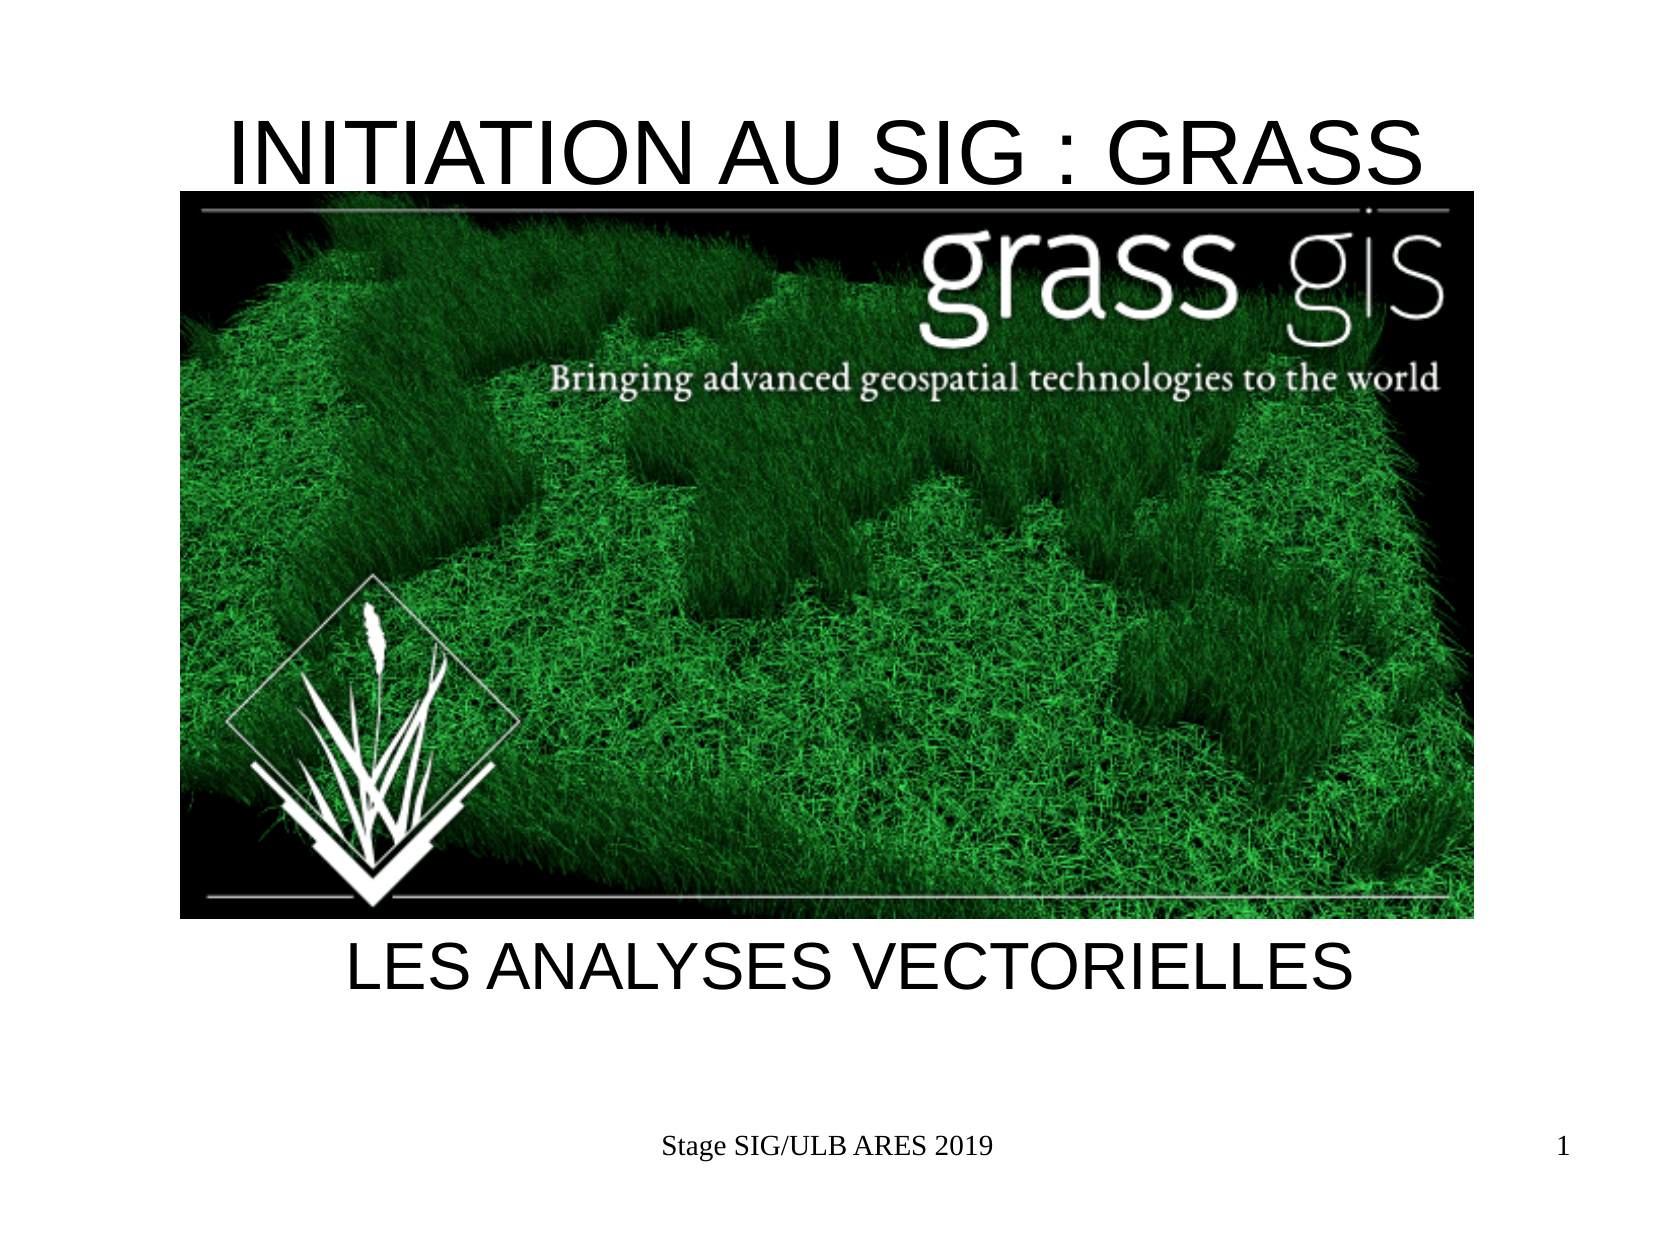

# INITIATION AU SIG : GRASS
LES ANALYSES VECTORIELLES
Stage SIG/ULB ARES 2019
1